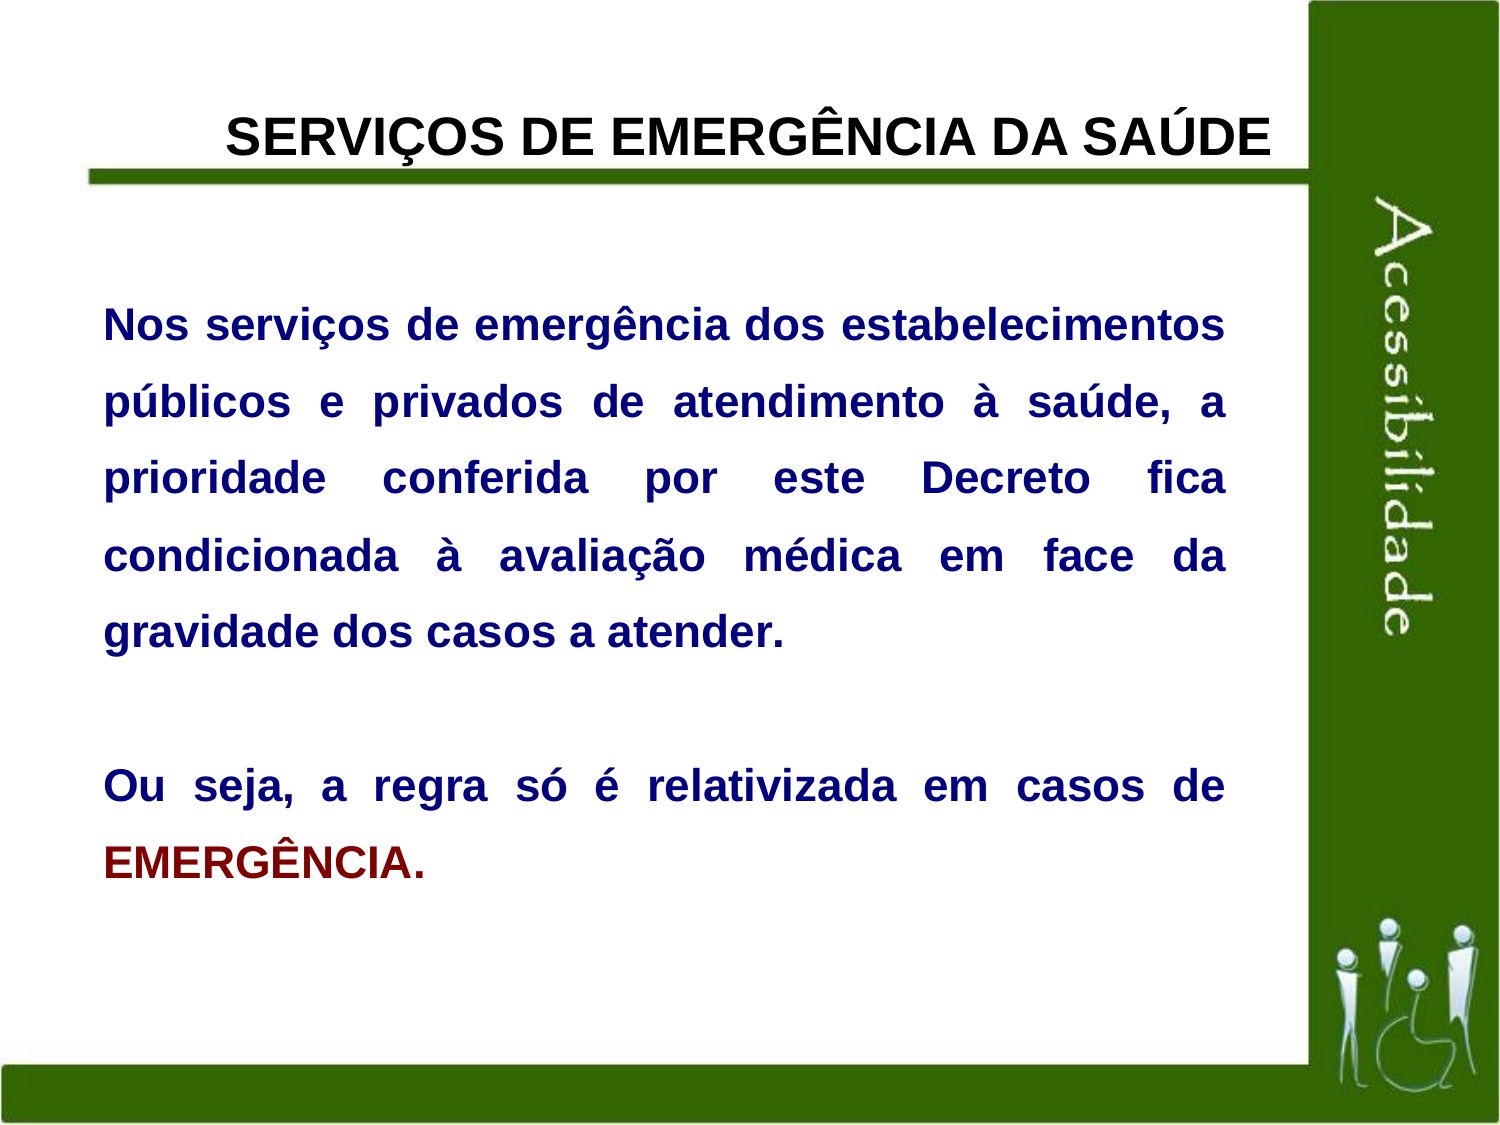

# SERVIÇOS DE EMERGÊNCIA DA SAÚDE
Nos serviços de emergência dos estabelecimentos públicos e privados de atendimento à saúde, a prioridade conferida por este Decreto fica condicionada à avaliação médica em face da gravidade dos casos a atender.
Ou seja, a regra só é relativizada em casos de EMERGÊNCIA.